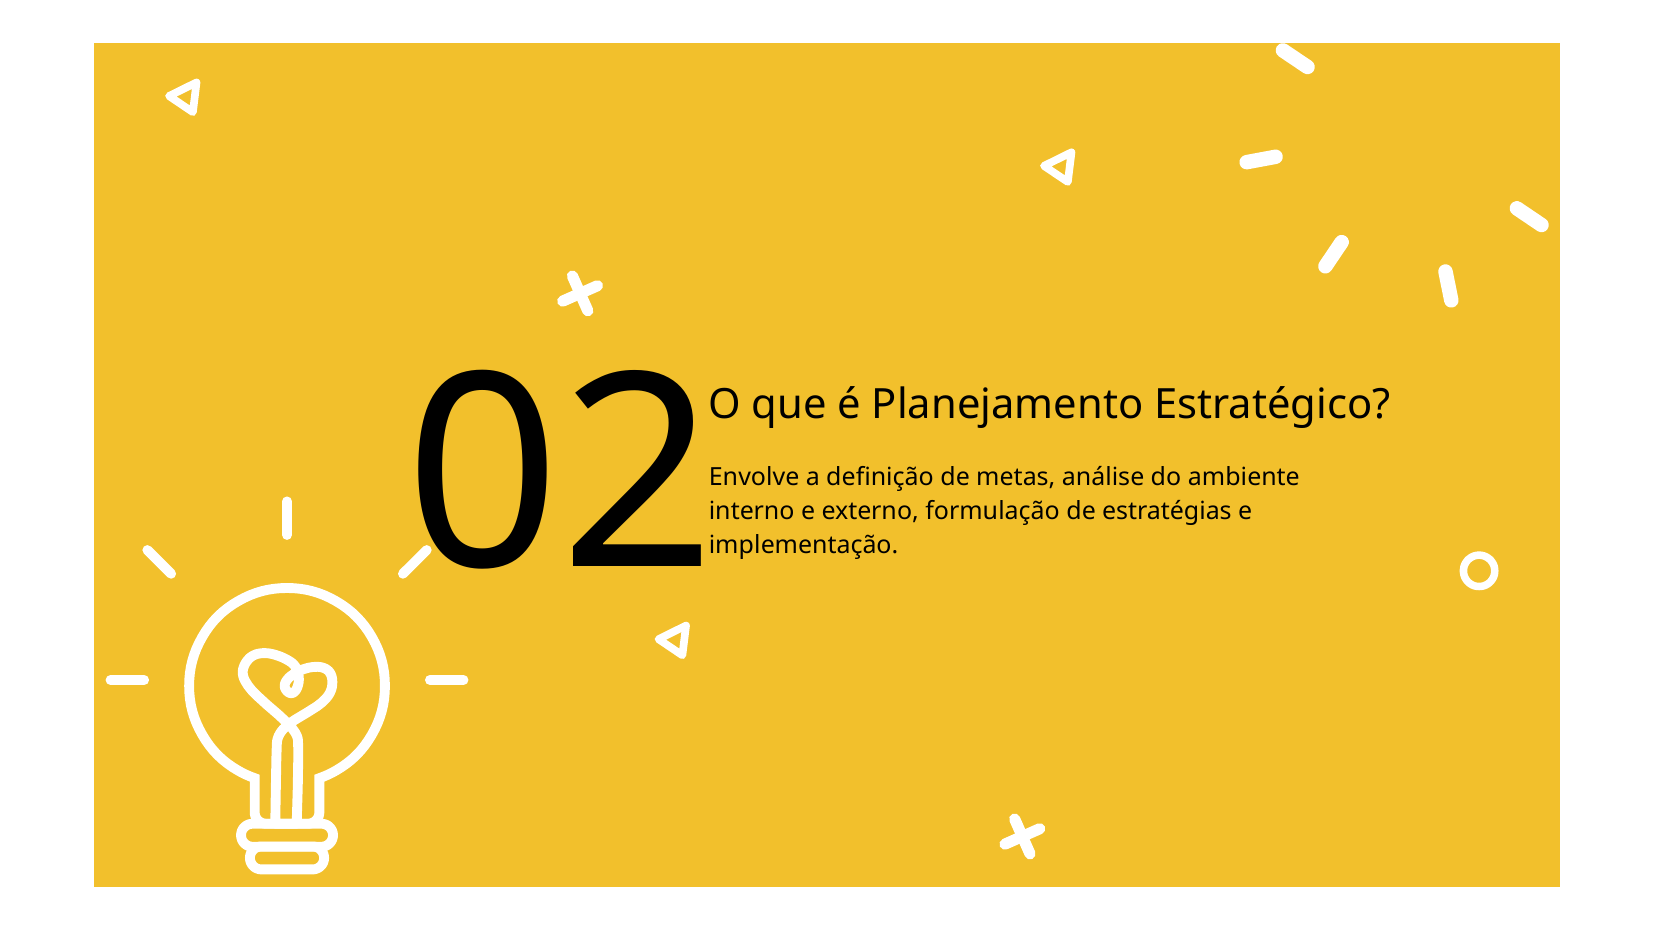

02
# O que é Planejamento Estratégico?
Envolve a definição de metas, análise do ambiente interno e externo, formulação de estratégias e implementação.